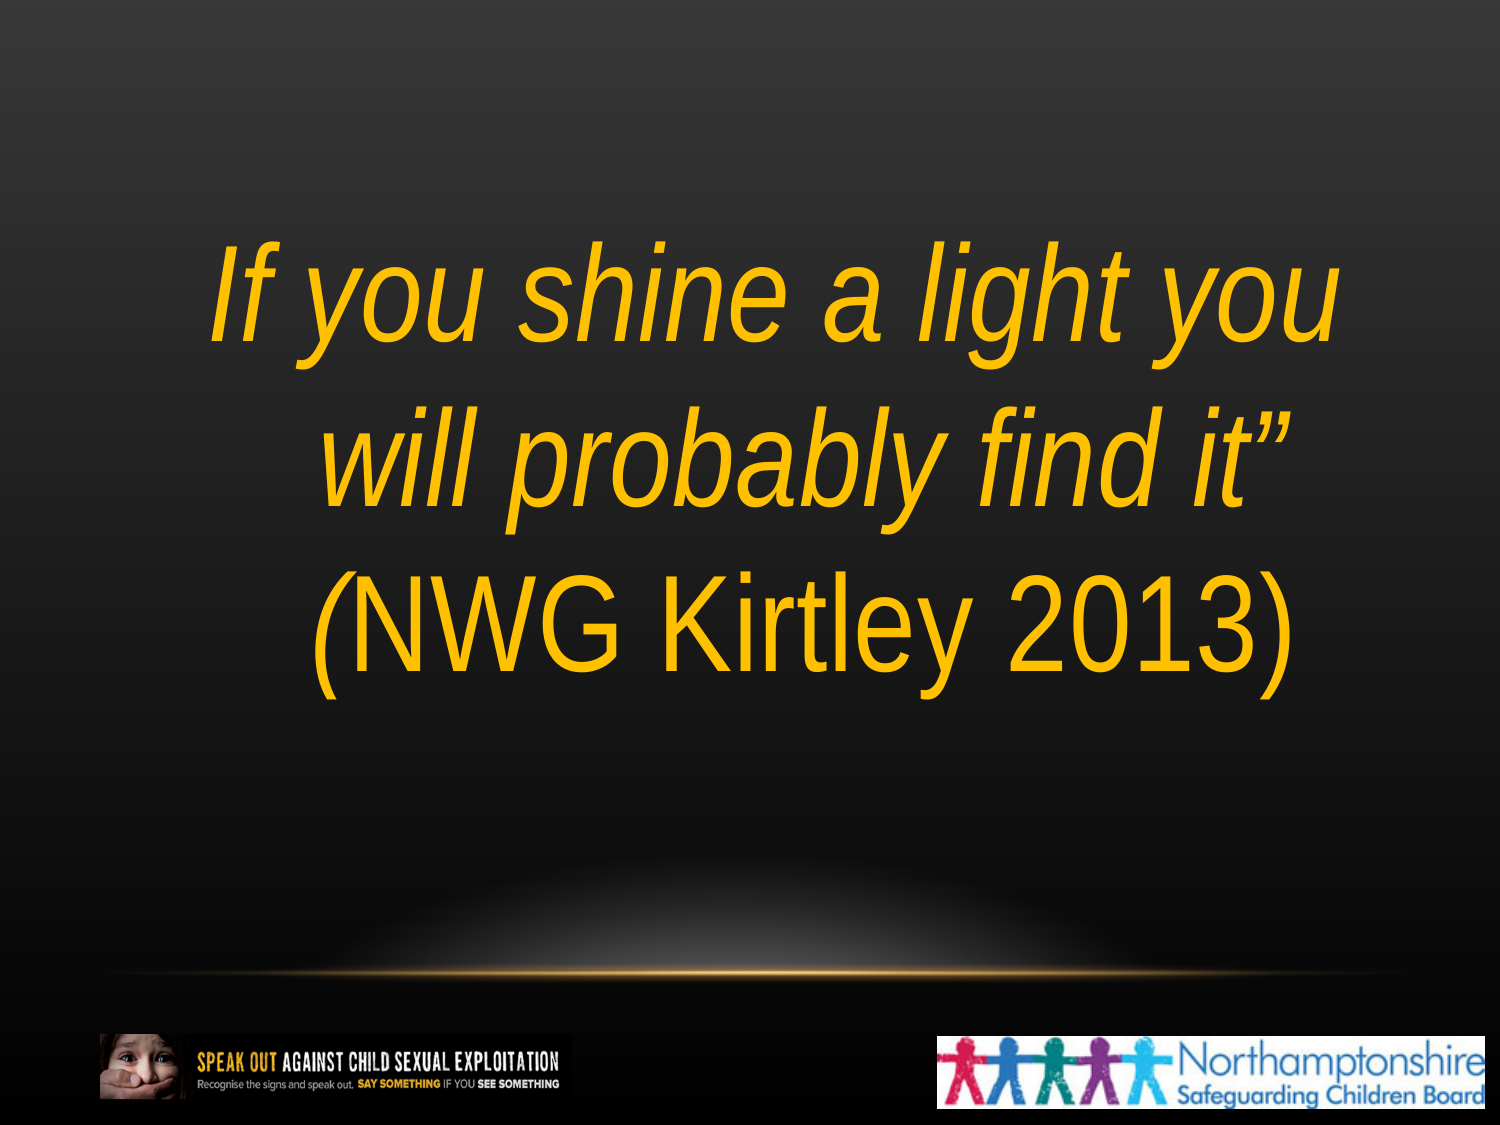

# If you shine a light you will probably find it” (NWG Kirtley 2013)